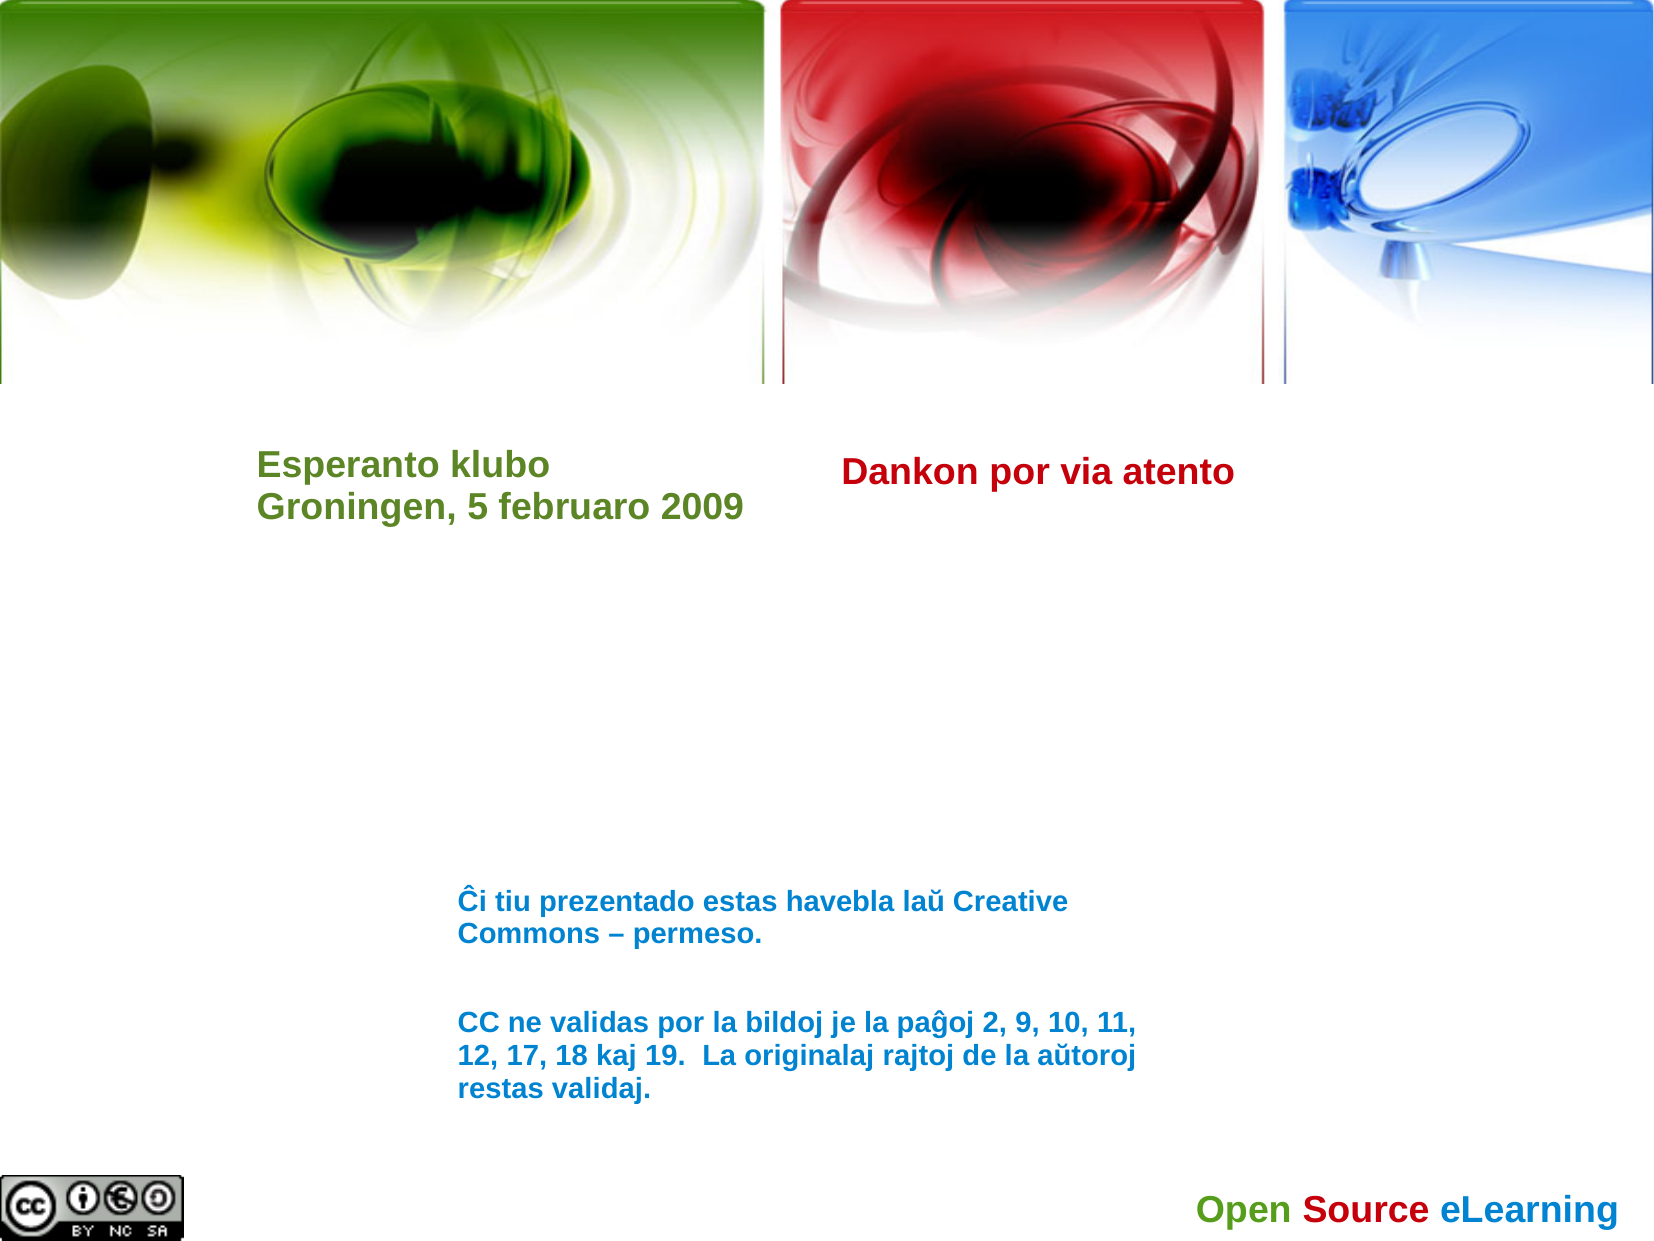

Esperanto klubo
Groningen, 5 februaro 2009
Dankon por via atento
Ĉi tiu prezentado estas havebla laŭ Creative Commons – permeso.
CC ne validas por la bildoj je la paĝoj 2, 9, 10, 11, 12, 17, 18 kaj 19. La originalaj rajtoj de la aŭtoroj restas validaj.
Open Source eLearning